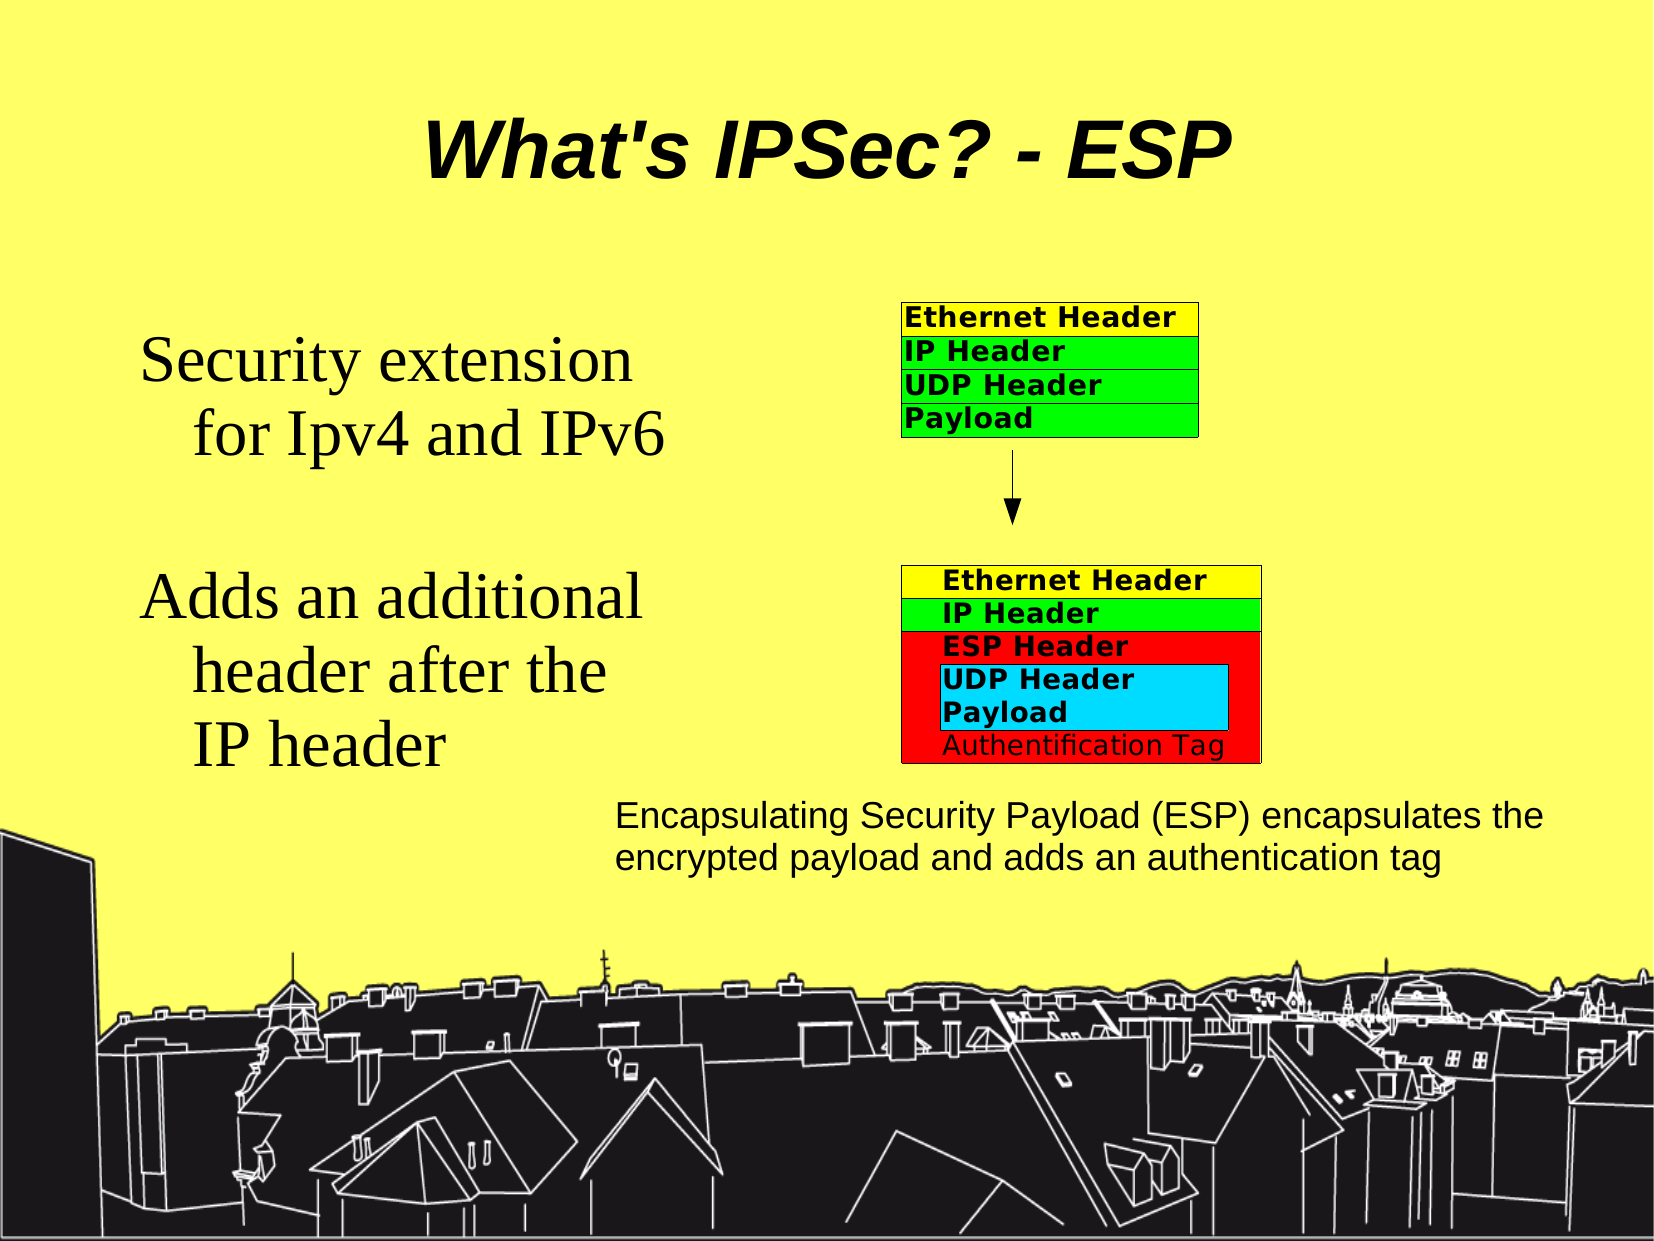

# What's IPSec? - ESP
Security extension
for Ipv4 and IPv6
Adds an additional
header after the
IP header
Encapsulating Security Payload (ESP) encapsulates the encrypted payload and adds an authentication tag